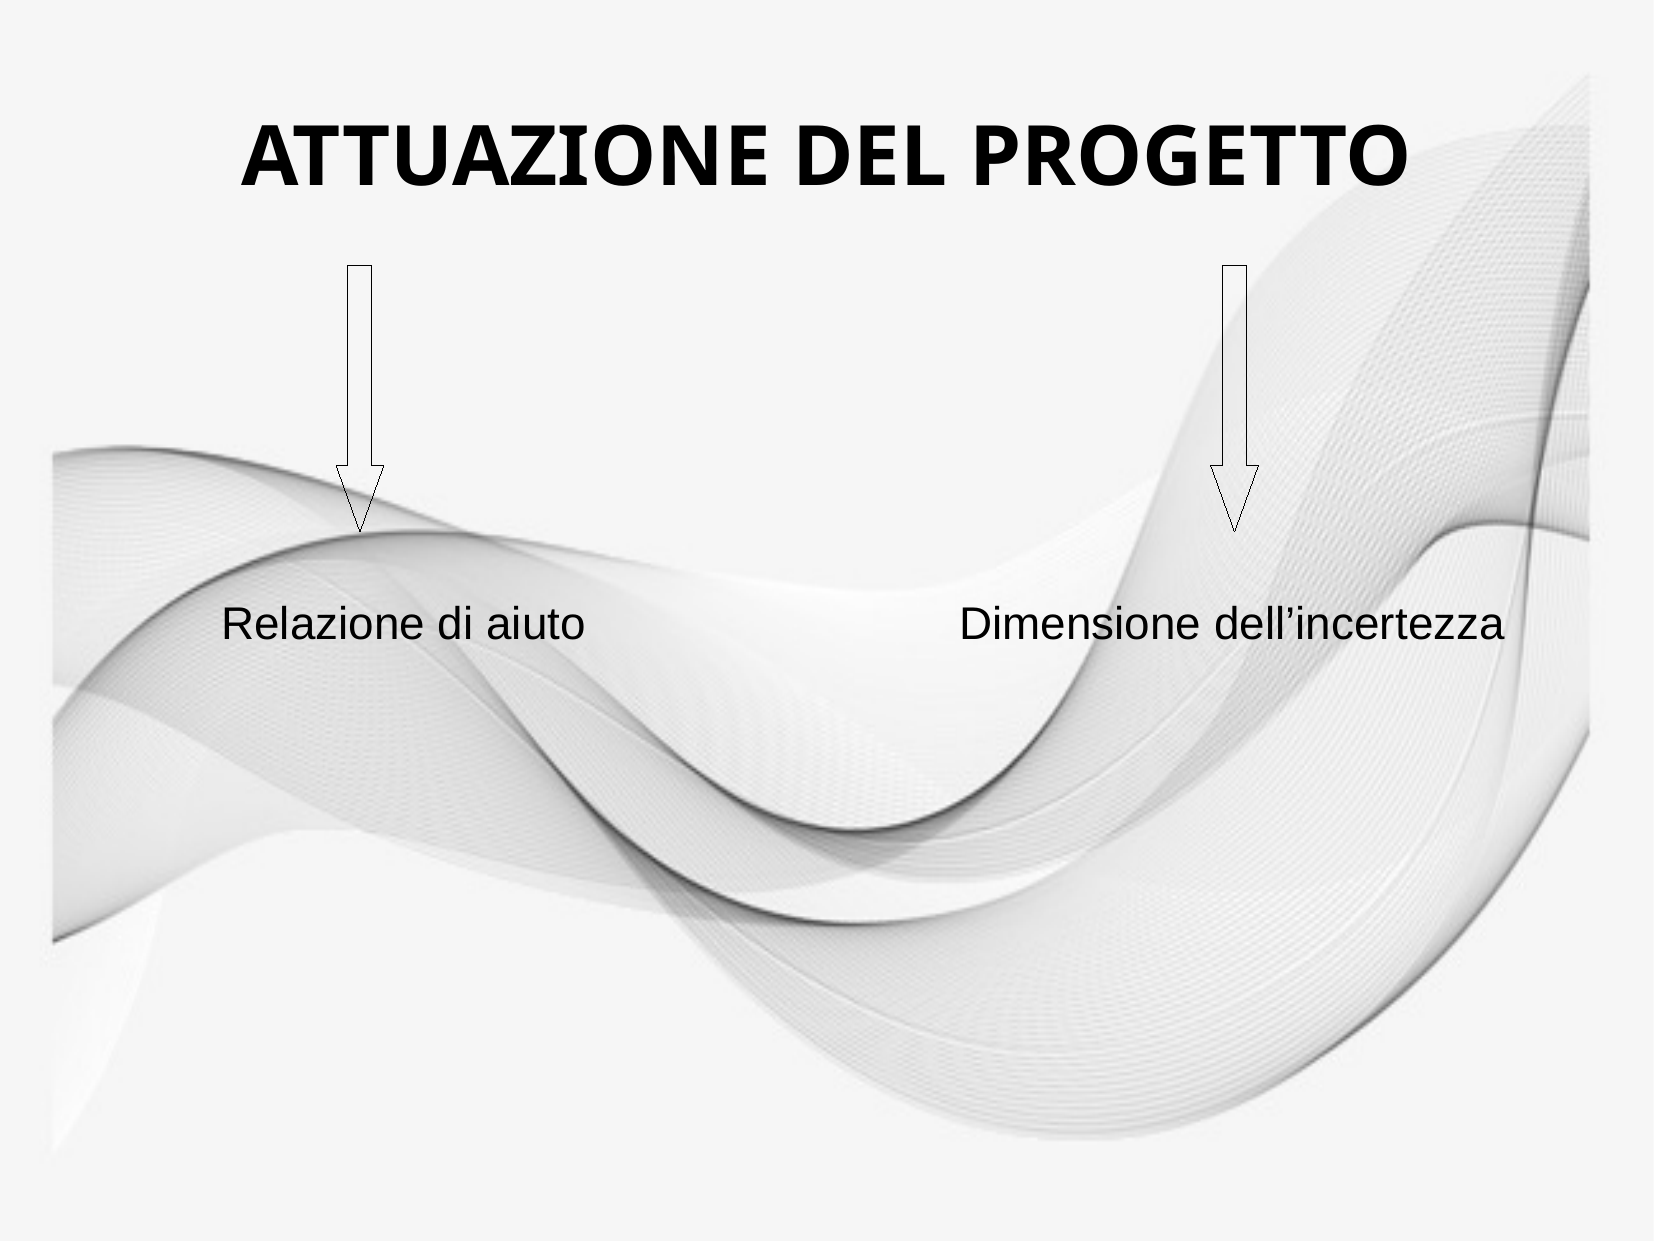

# ATTUAZIONE DEL PROGETTO
Relazione di aiuto
Dimensione dell’incertezza